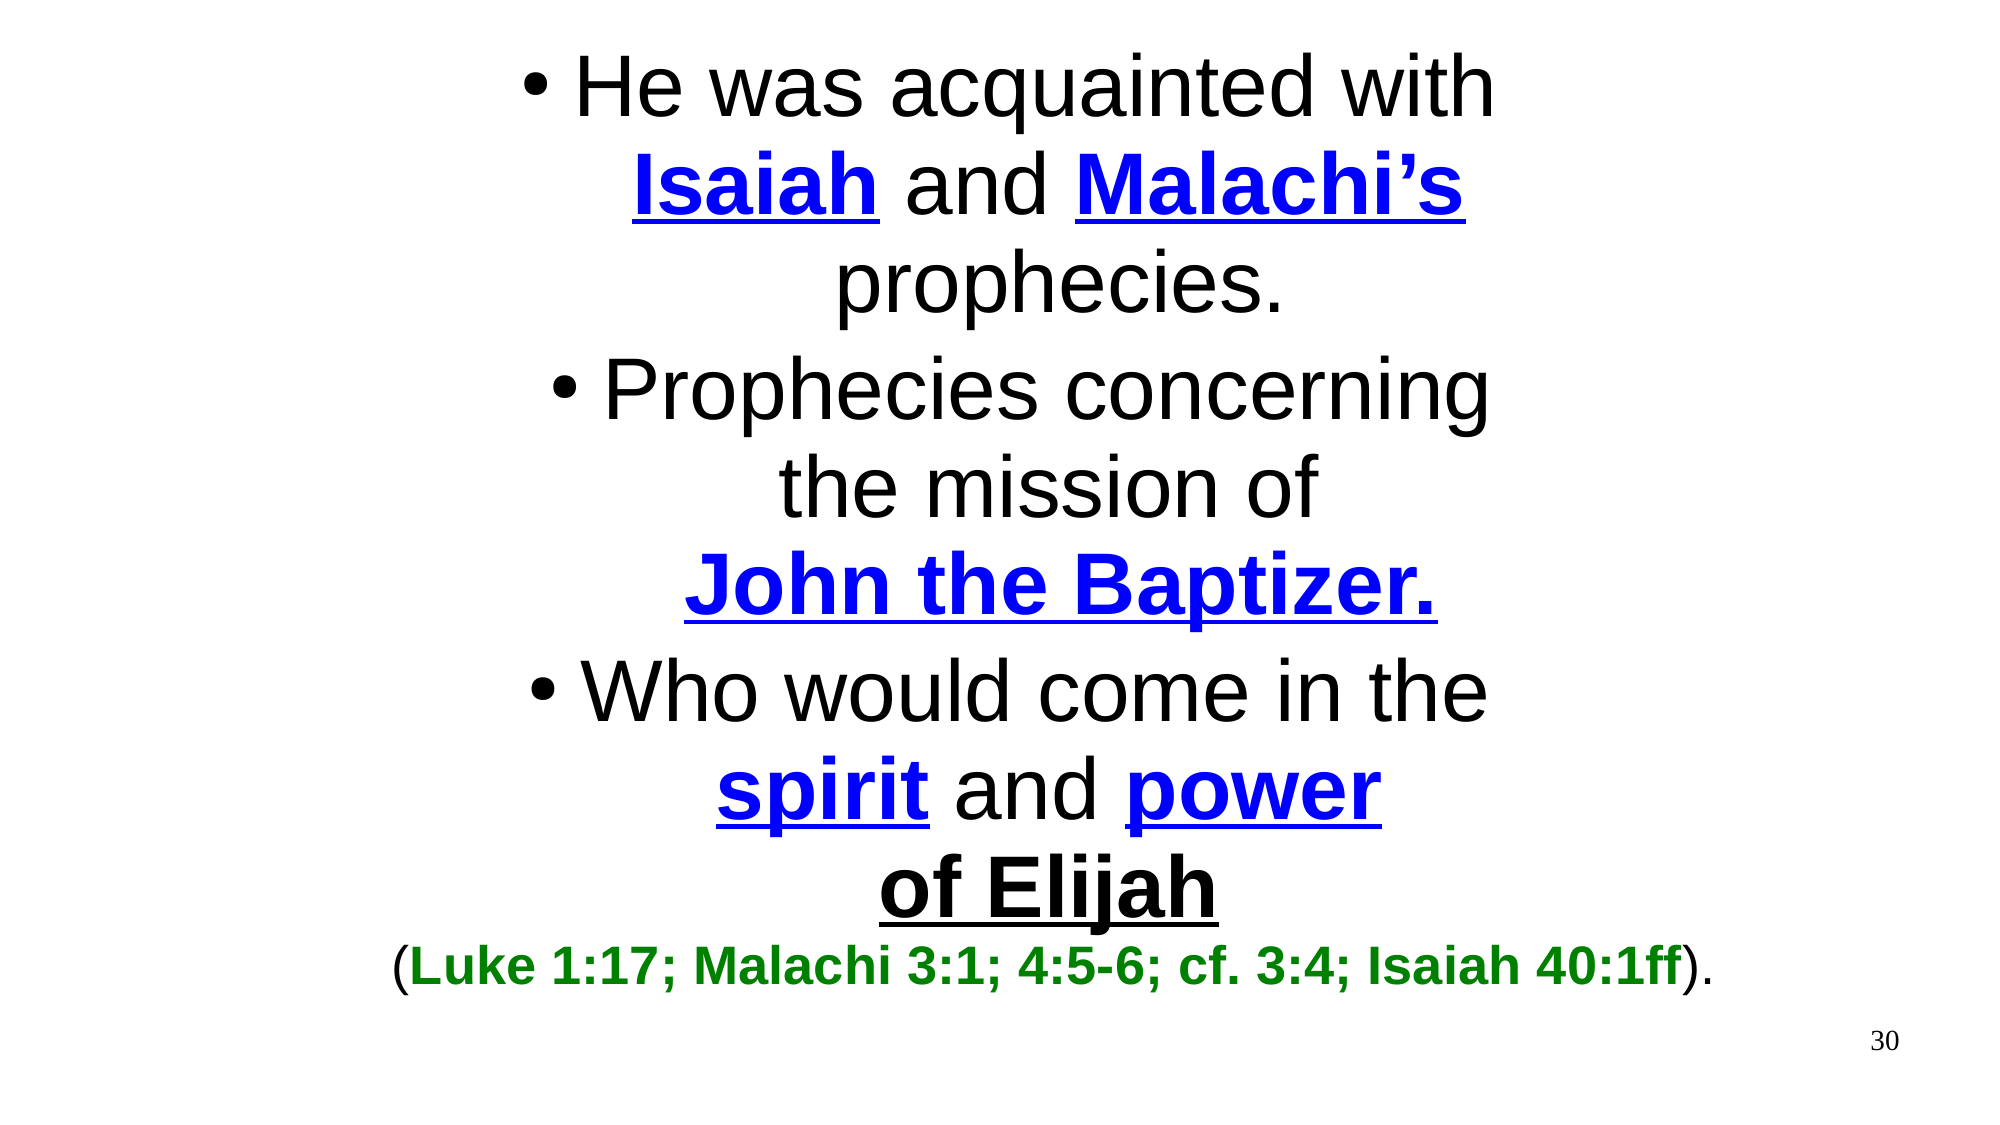

# He was acquainted with Isaiah and Malachi’s prophecies.
Prophecies concerning
the mission of
John the Baptizer.
Who would come in the
spirit and power
of Elijah
(Luke 1:17; Malachi 3:1; 4:5-6; cf. 3:4; Isaiah 40:1ff).
30